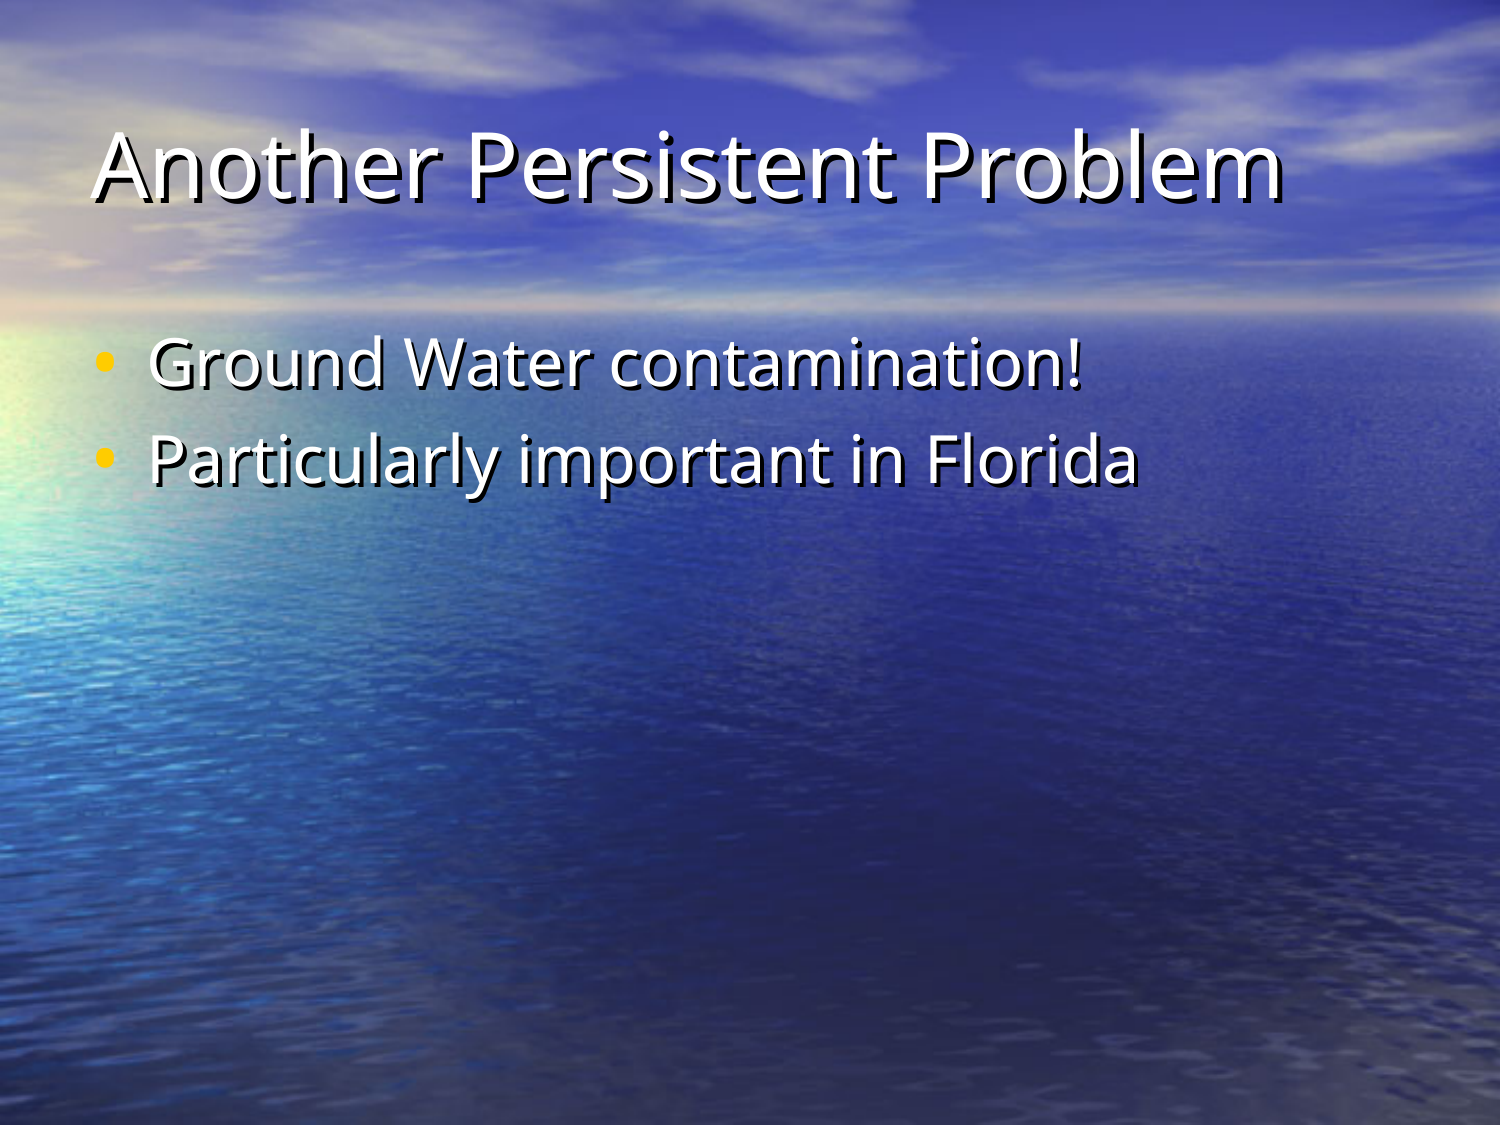

# Another Persistent Problem
Ground Water contamination!
Particularly important in Florida